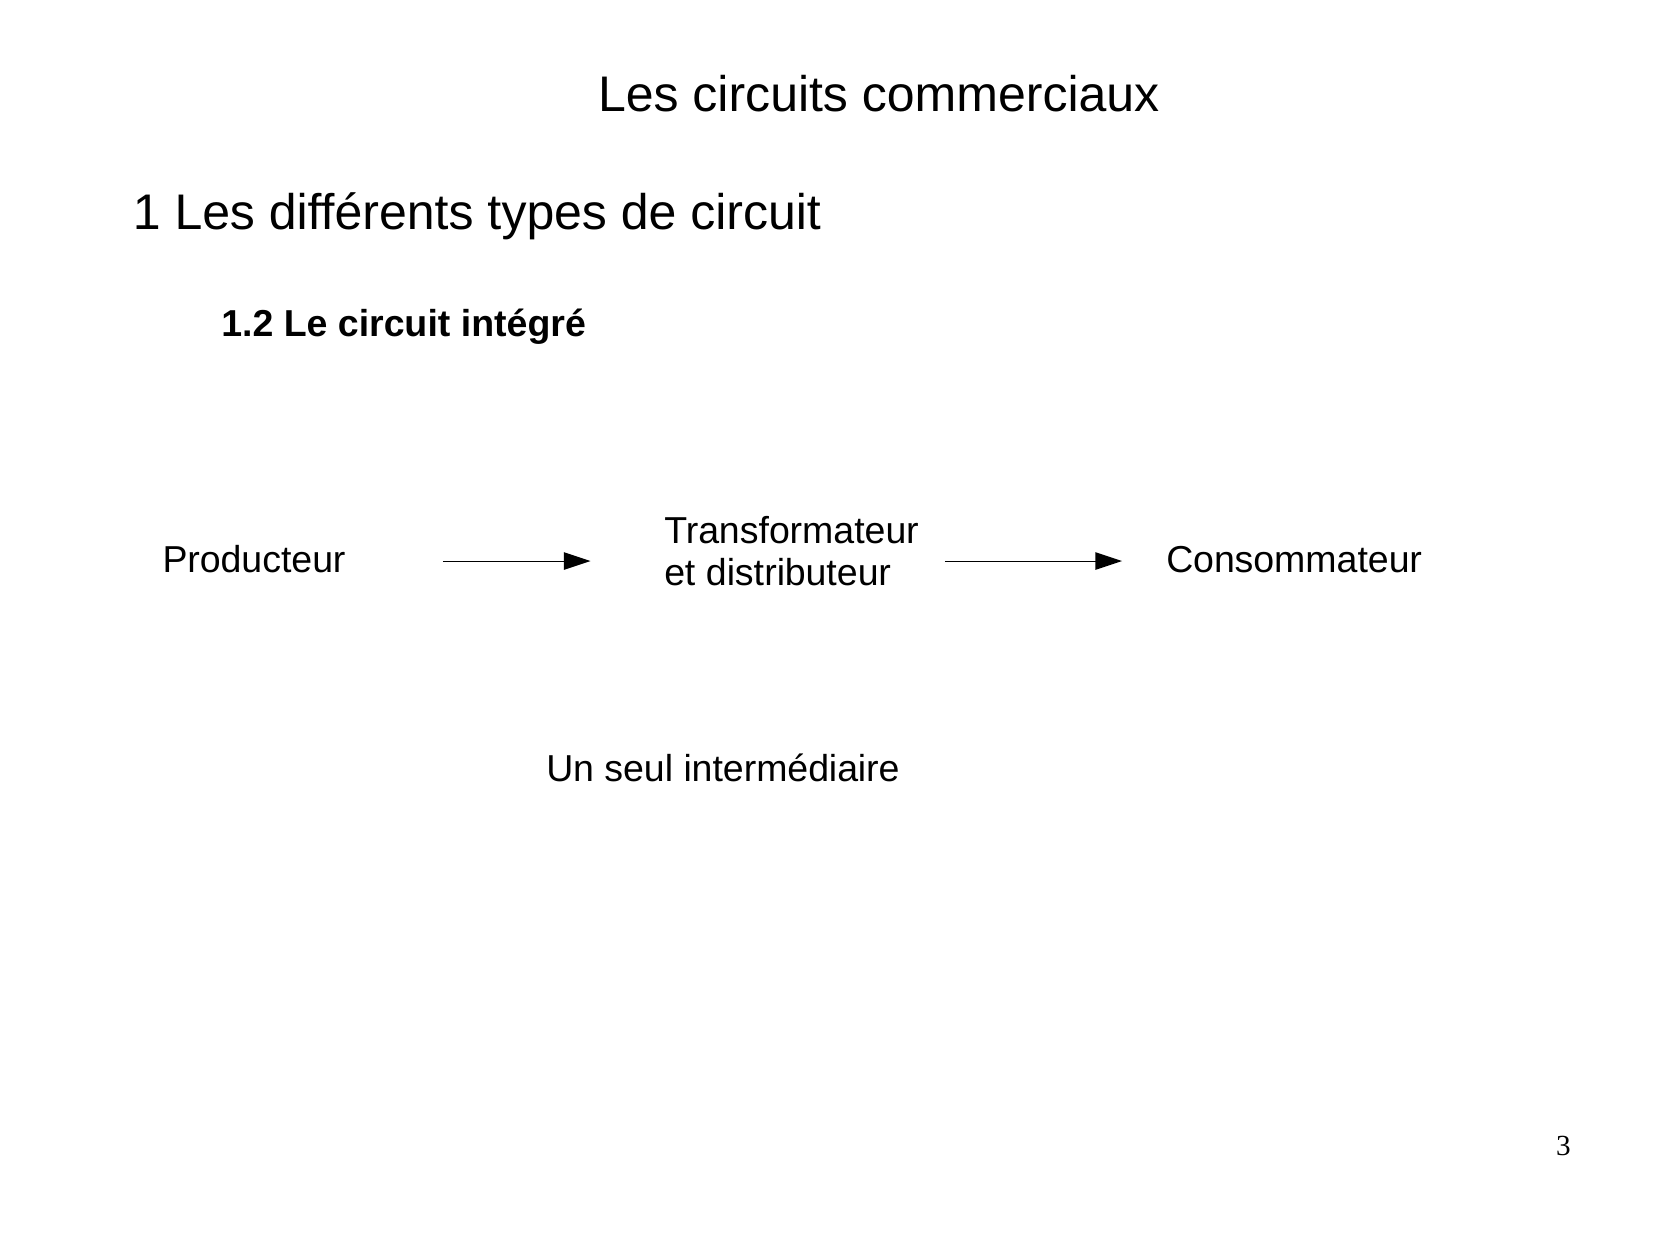

Les circuits commerciaux
1 Les différents types de circuit
1.2 Le circuit intégré
Transformateur et distributeur
Producteur
Consommateur
Un seul intermédiaire
3